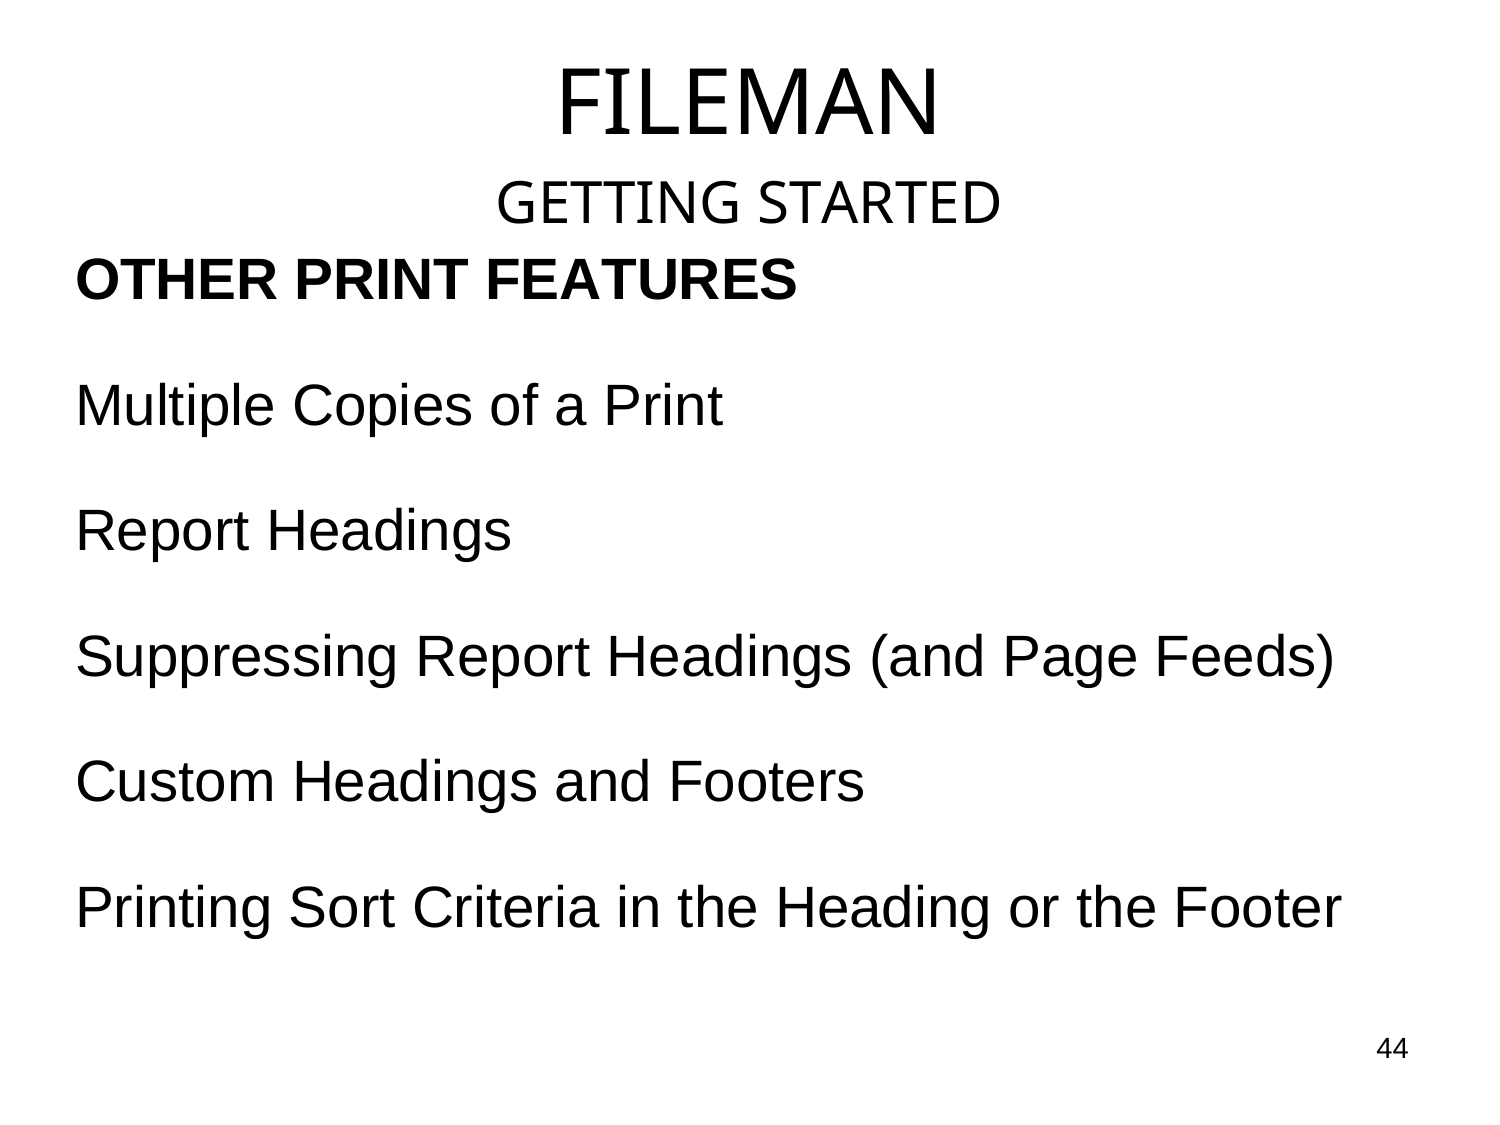

# FILEMAN GETTING STARTED
OTHER PRINT FEATURES
Multiple Copies of a Print
Report Headings
Suppressing Report Headings (and Page Feeds)
Custom Headings and Footers
Printing Sort Criteria in the Heading or the Footer
44